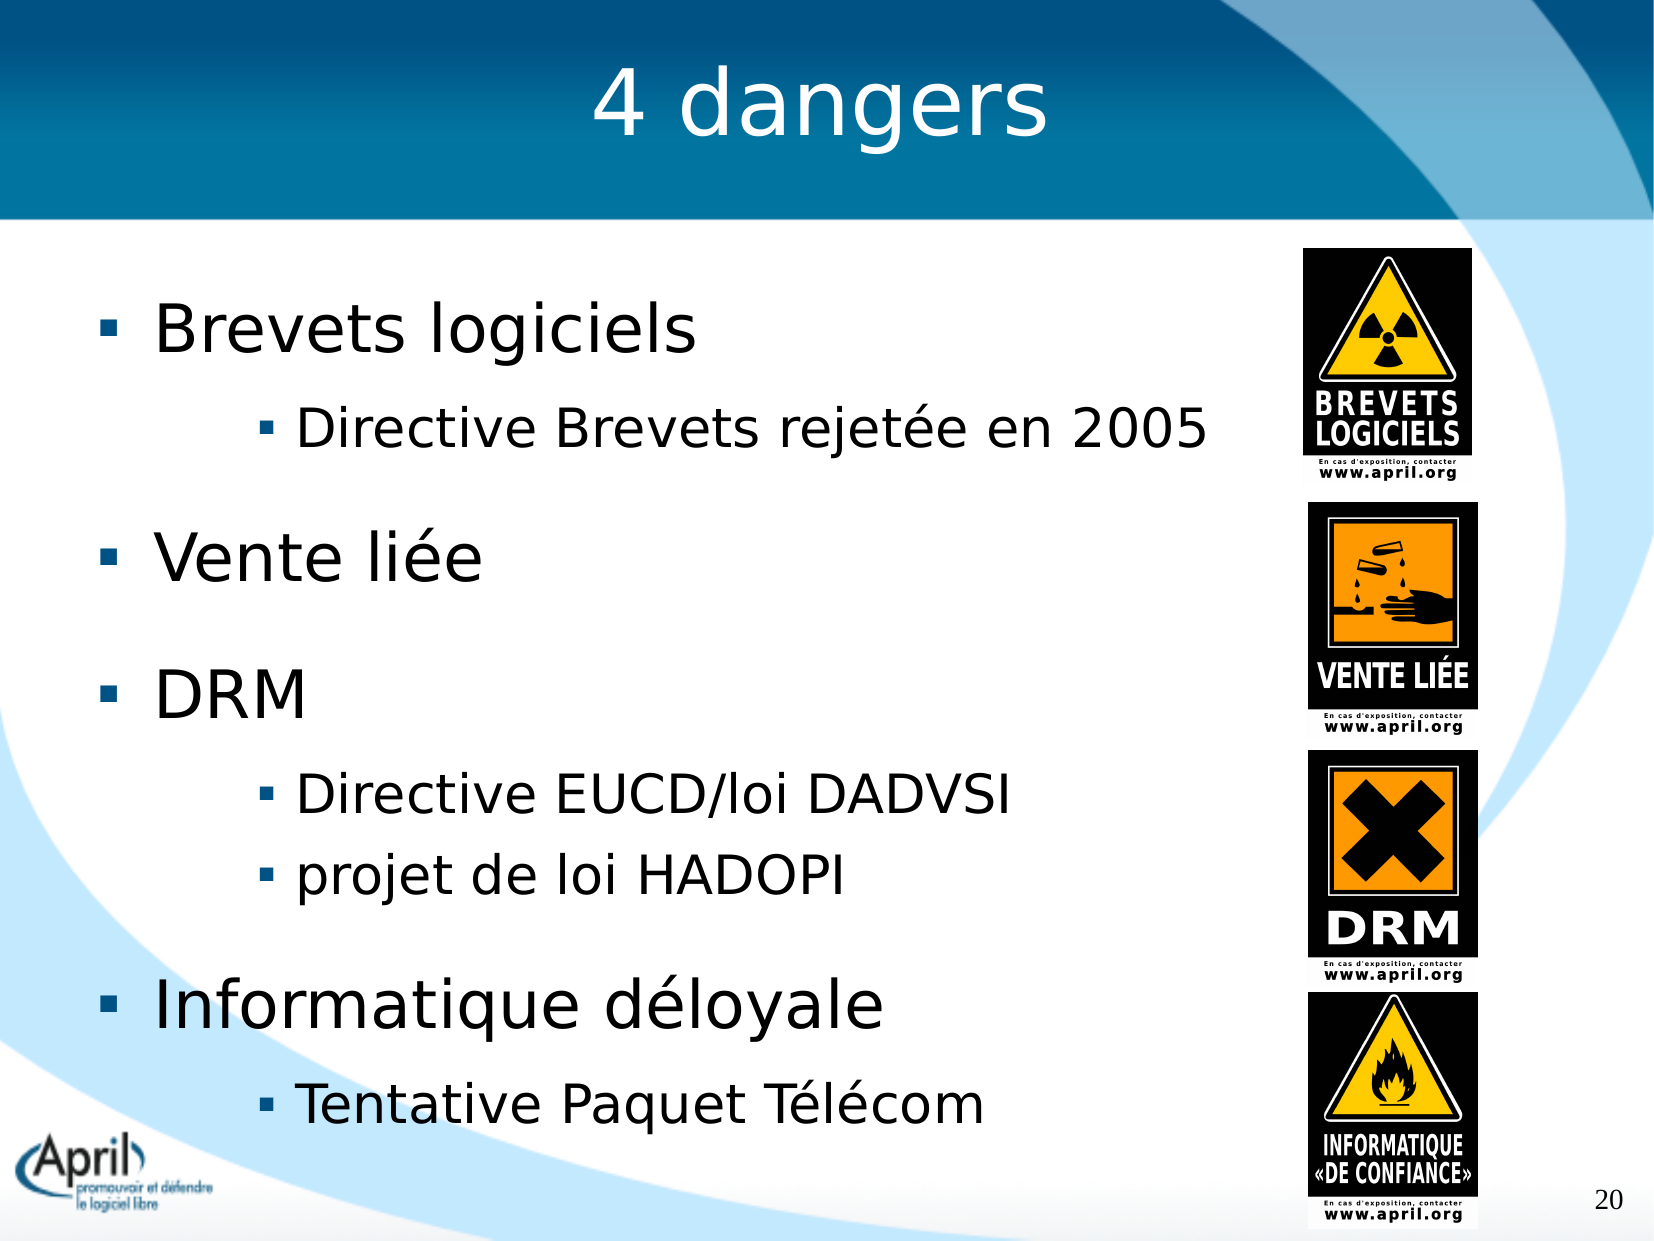

# 4 dangers
Brevets logiciels
Directive Brevets rejetée en 2005
Vente liée
DRM
Directive EUCD/loi DADVSI
projet de loi HADOPI
Informatique déloyale
Tentative Paquet Télécom
20